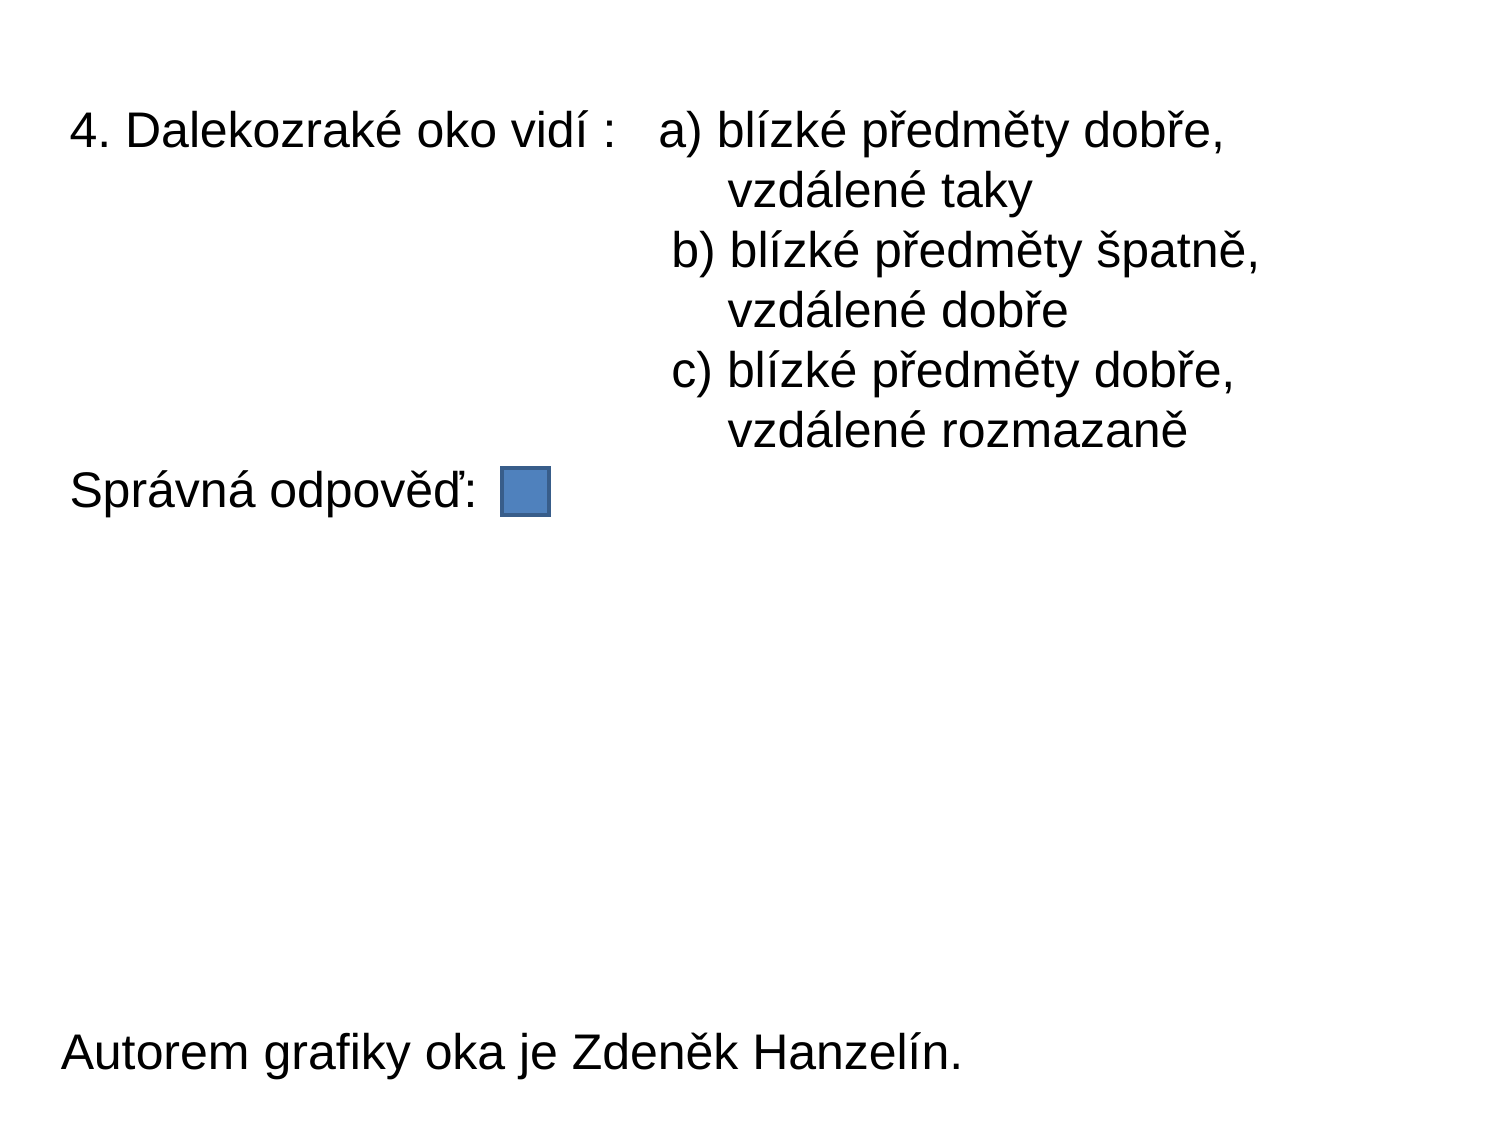

4. Dalekozraké oko vidí : a) blízké předměty dobře,
 vzdálené taky
 b) blízké předměty špatně,
 vzdálené dobře
 c) blízké předměty dobře,
 vzdálené rozmazaně
Správná odpověď: b
Autorem grafiky oka je Zdeněk Hanzelín.